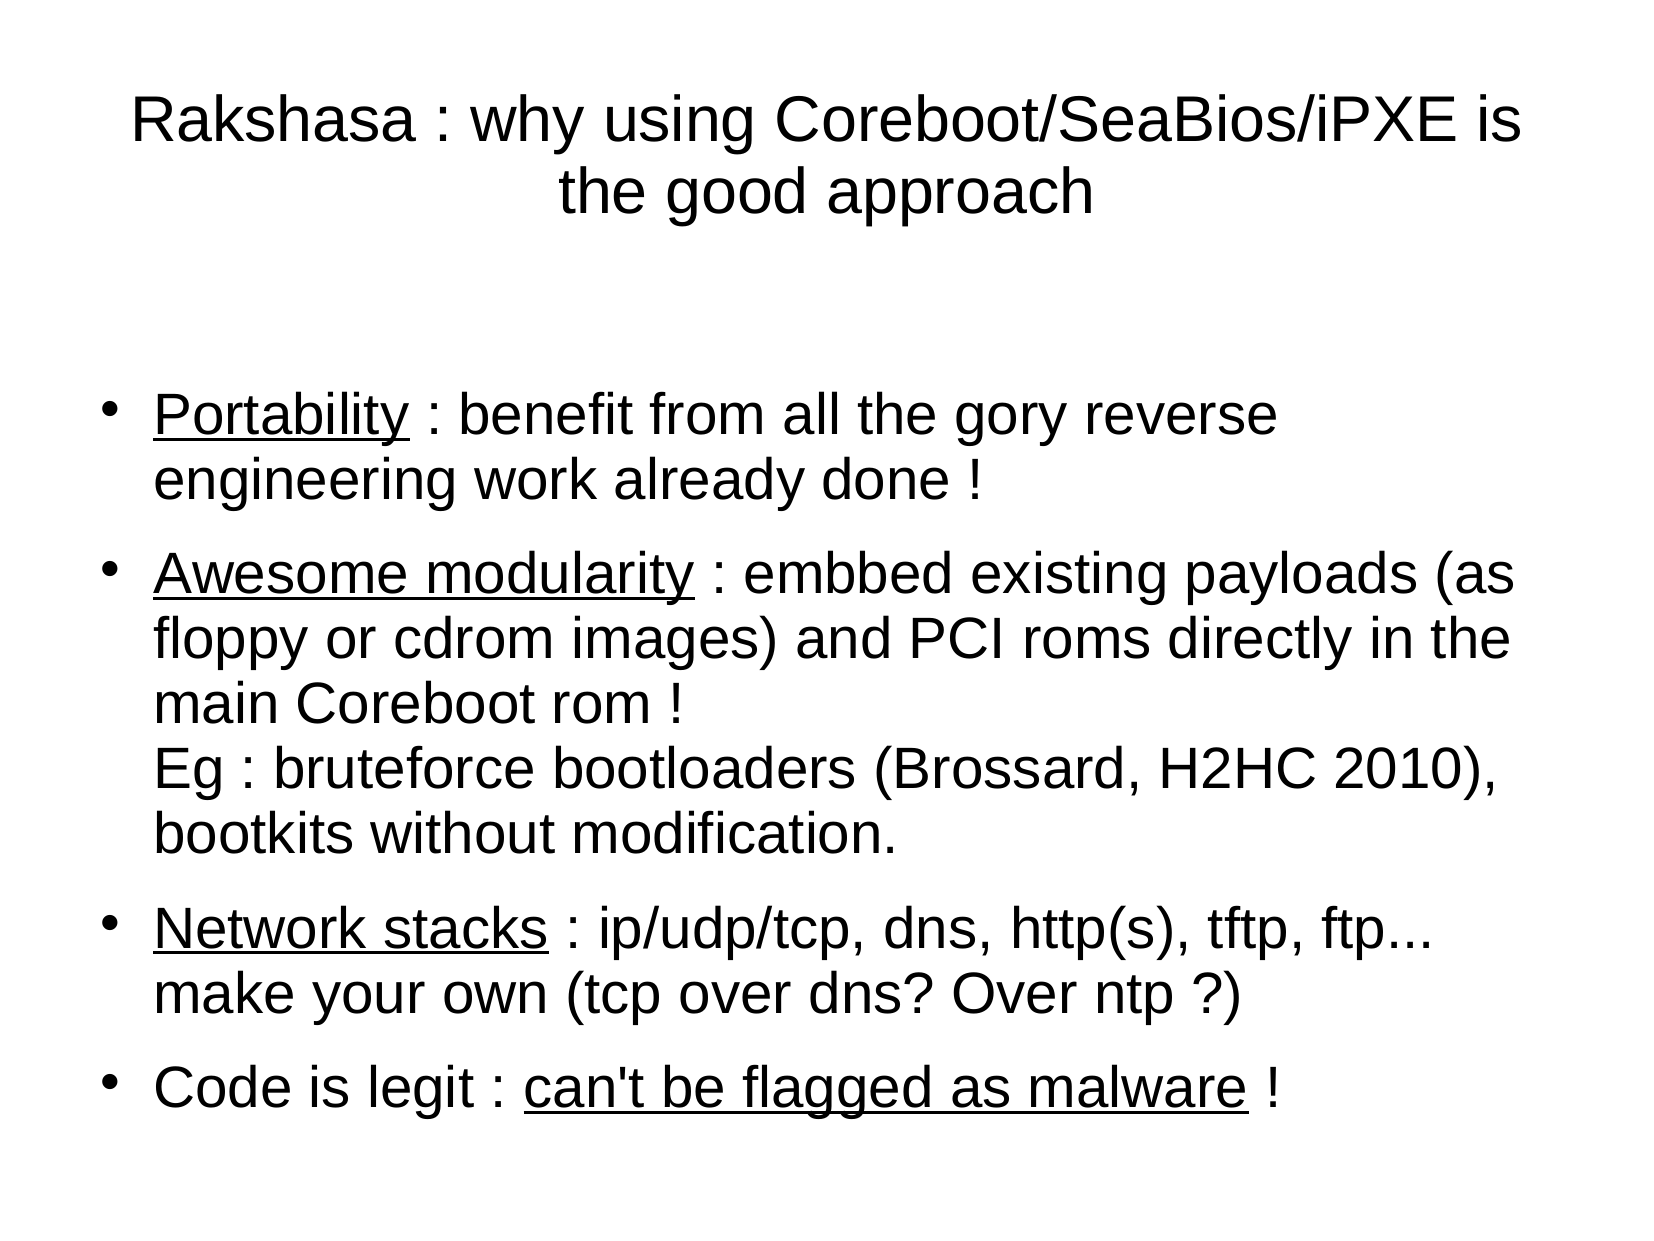

# Rakshasa : why using Coreboot/SeaBios/iPXE is the good approach
Portability : benefit from all the gory reverse engineering work already done !
Awesome modularity : embbed existing payloads (as floppy or cdrom images) and PCI roms directly in the main Coreboot rom !
Eg : bruteforce bootloaders (Brossard, H2HC 2010), bootkits without modification.
Network stacks : ip/udp/tcp, dns, http(s), tftp, ftp... make your own (tcp over dns? Over ntp ?)
Code is legit : can't be flagged as malware !